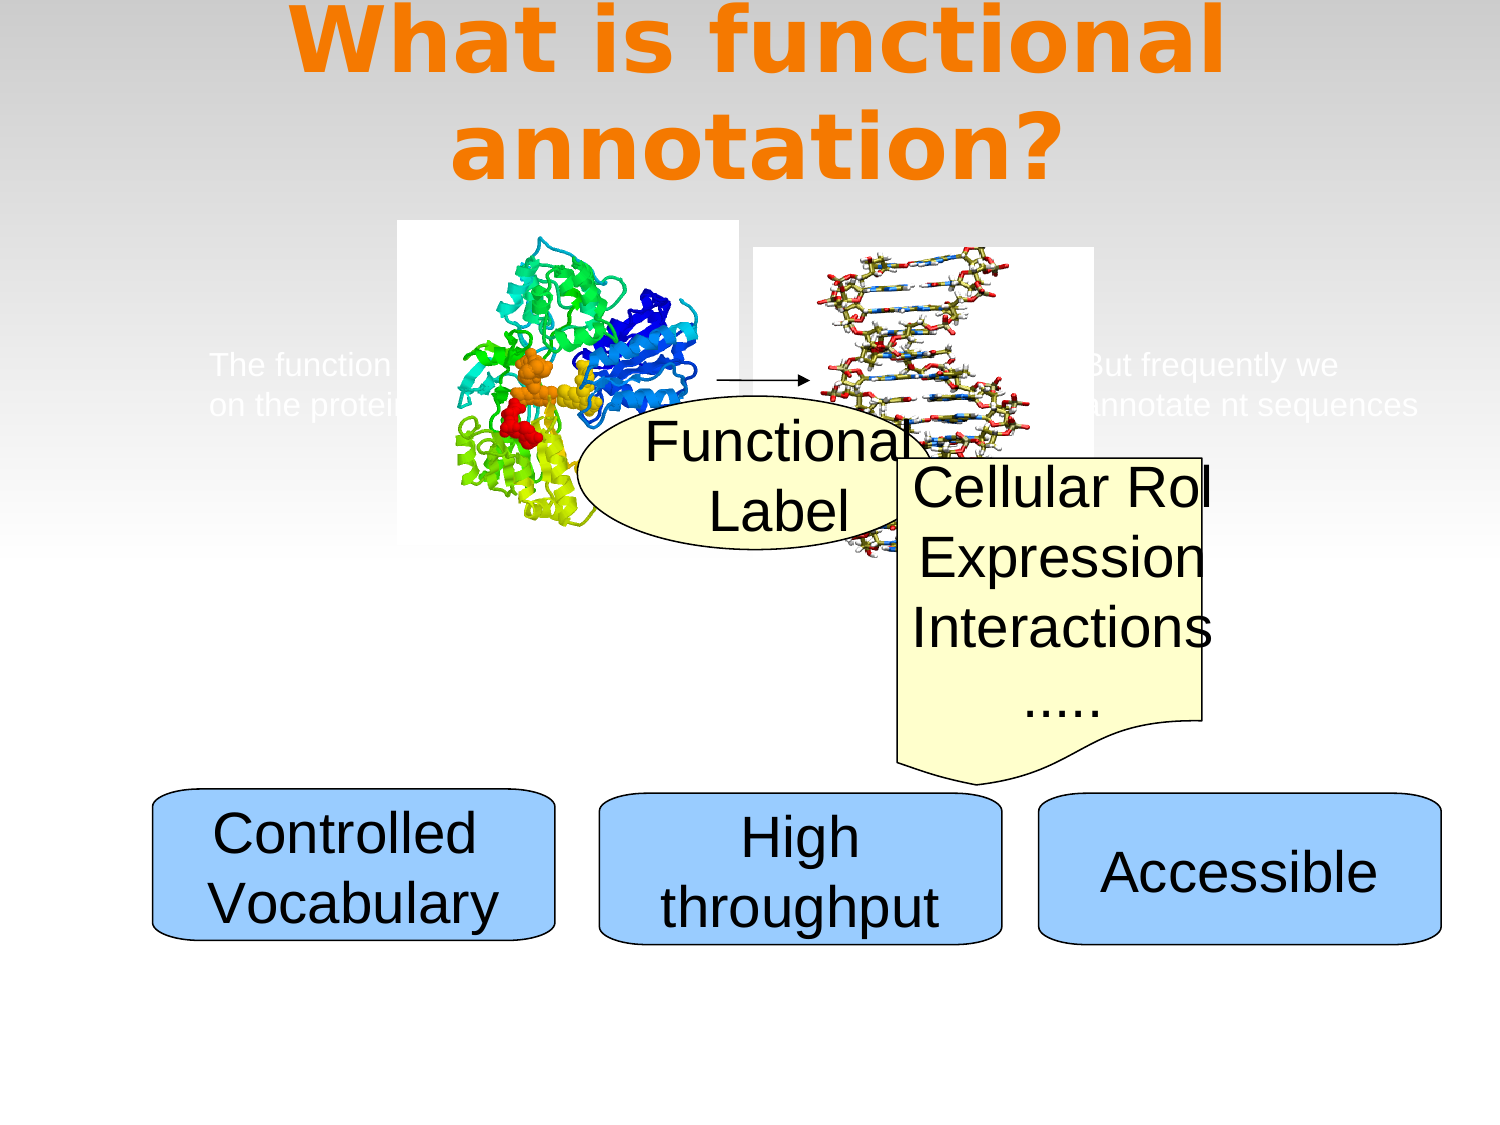

# What is functional annotation?
The function is
on the protein
But frequently we
annotate nt sequences
Functional
Label
Cellular Rol
Expression
Interactions
.....
Controlled
Vocabulary
High
throughput
Accessible